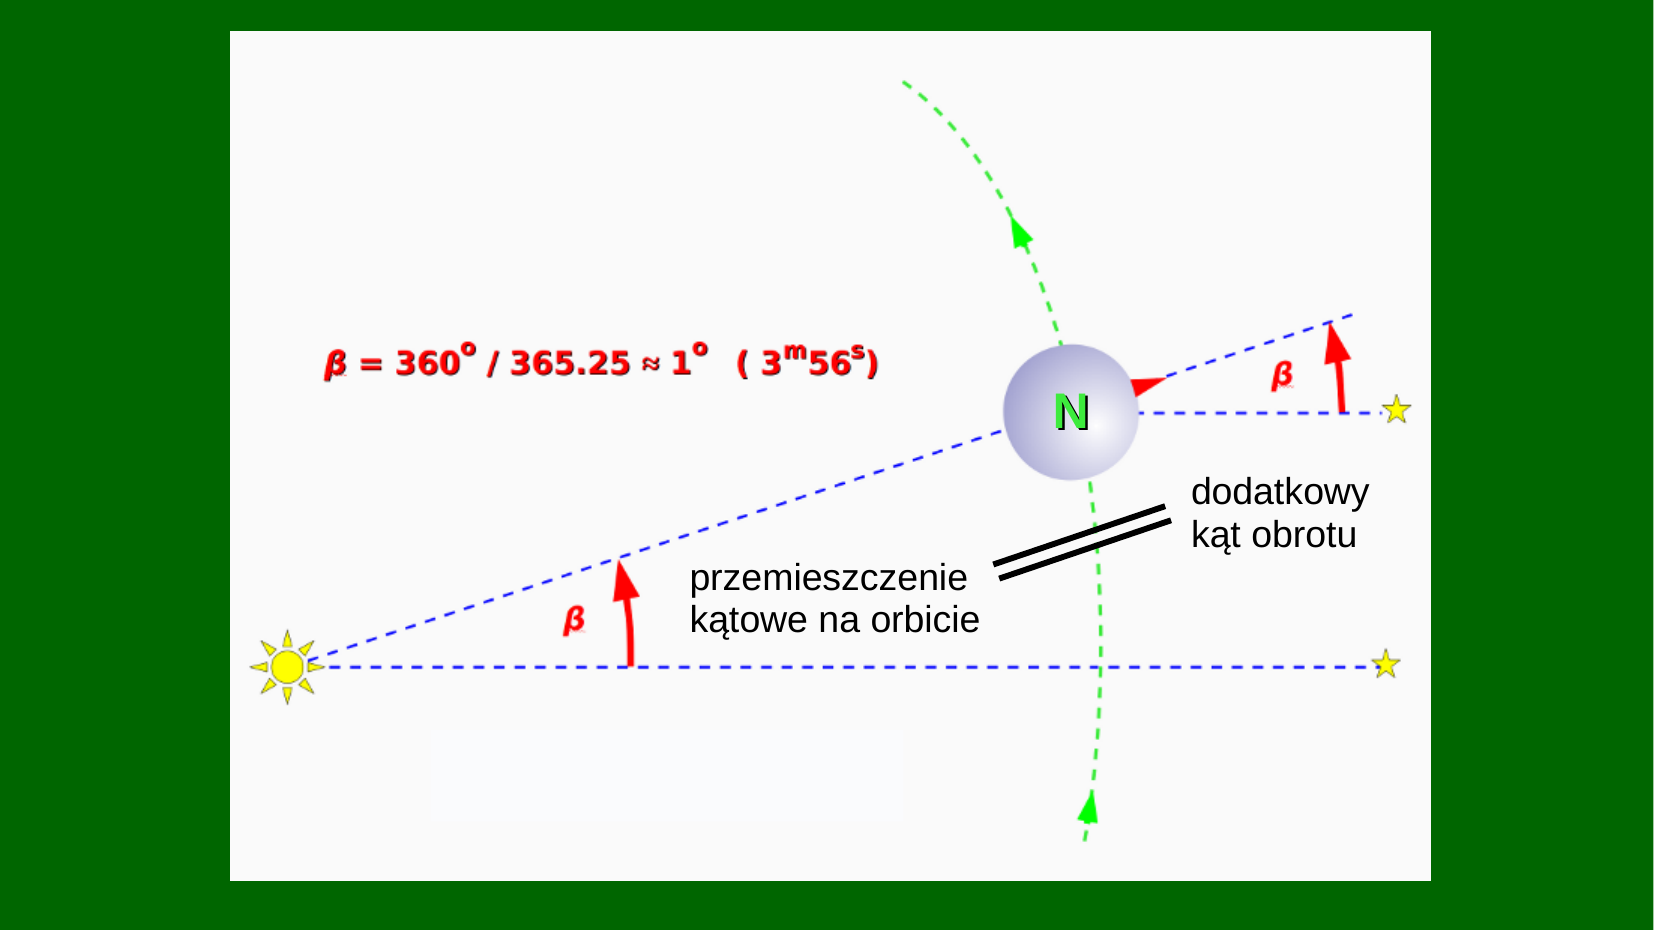

N
dodatkowy
kąt obrotu
przemieszczenie kątowe na orbicie